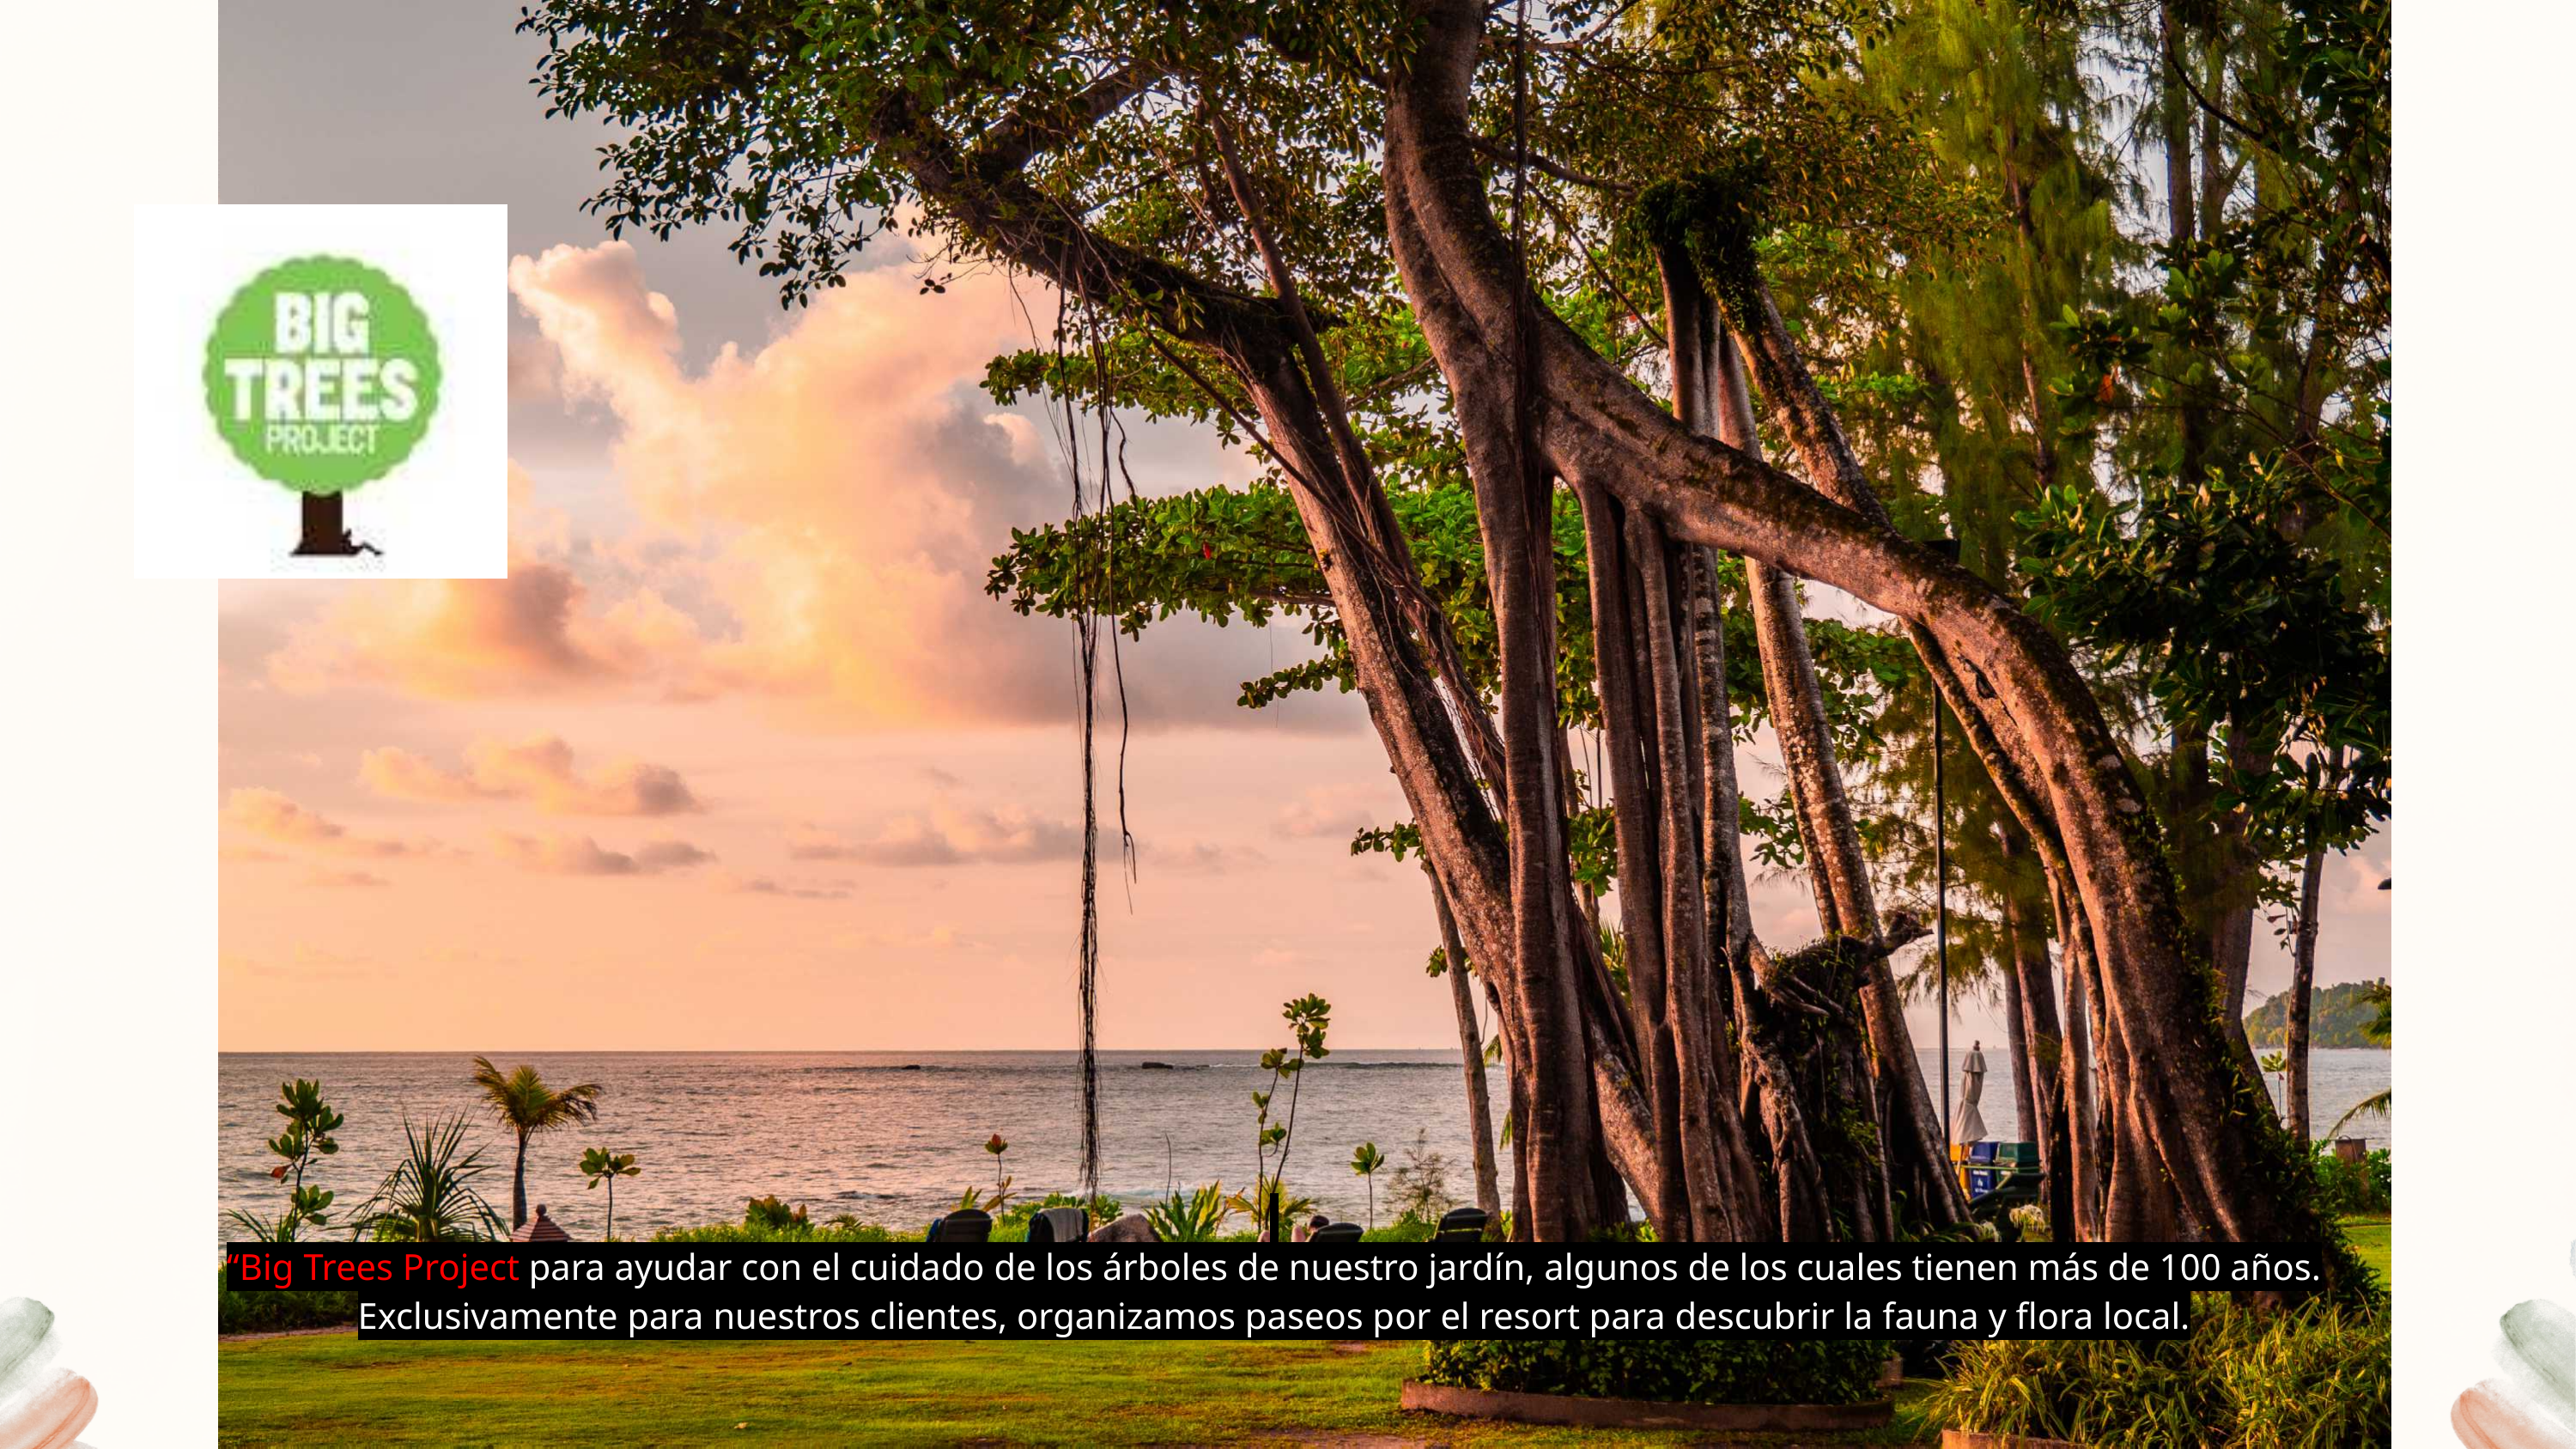

“Big Trees Project para ayudar con el cuidado de los árboles de nuestro jardín, algunos de los cuales tienen más de 100 años.
Exclusivamente para nuestros clientes, organizamos paseos por el resort para descubrir la fauna y flora local.